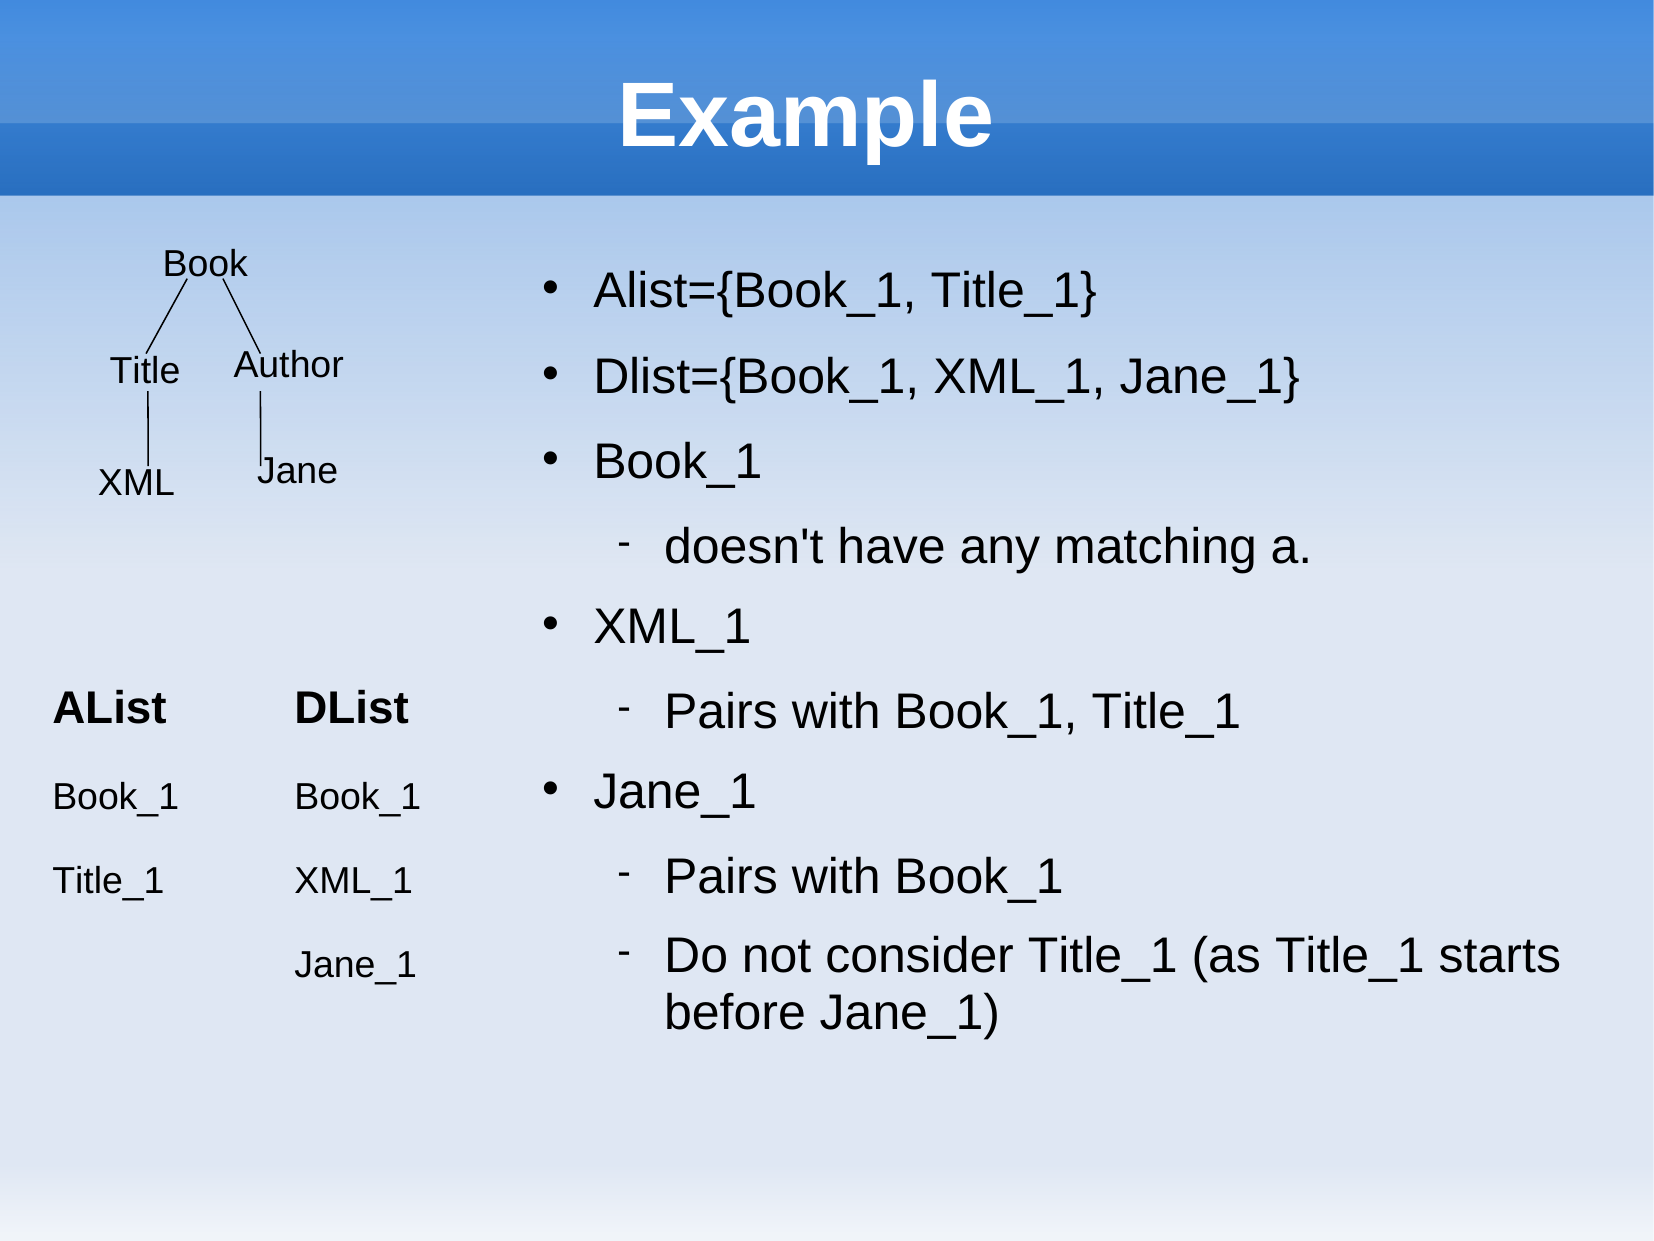

# Example
Book
Title
XML
Author
Jane
Alist={Book_1, Title_1}
Dlist={Book_1, XML_1, Jane_1}
Book_1
doesn't have any matching a.
XML_1
Pairs with Book_1, Title_1
Jane_1
Pairs with Book_1
Do not consider Title_1 (as Title_1 starts before Jane_1)‏
AList
Book_1
Title_1
DList
Book_1
XML_1
Jane_1